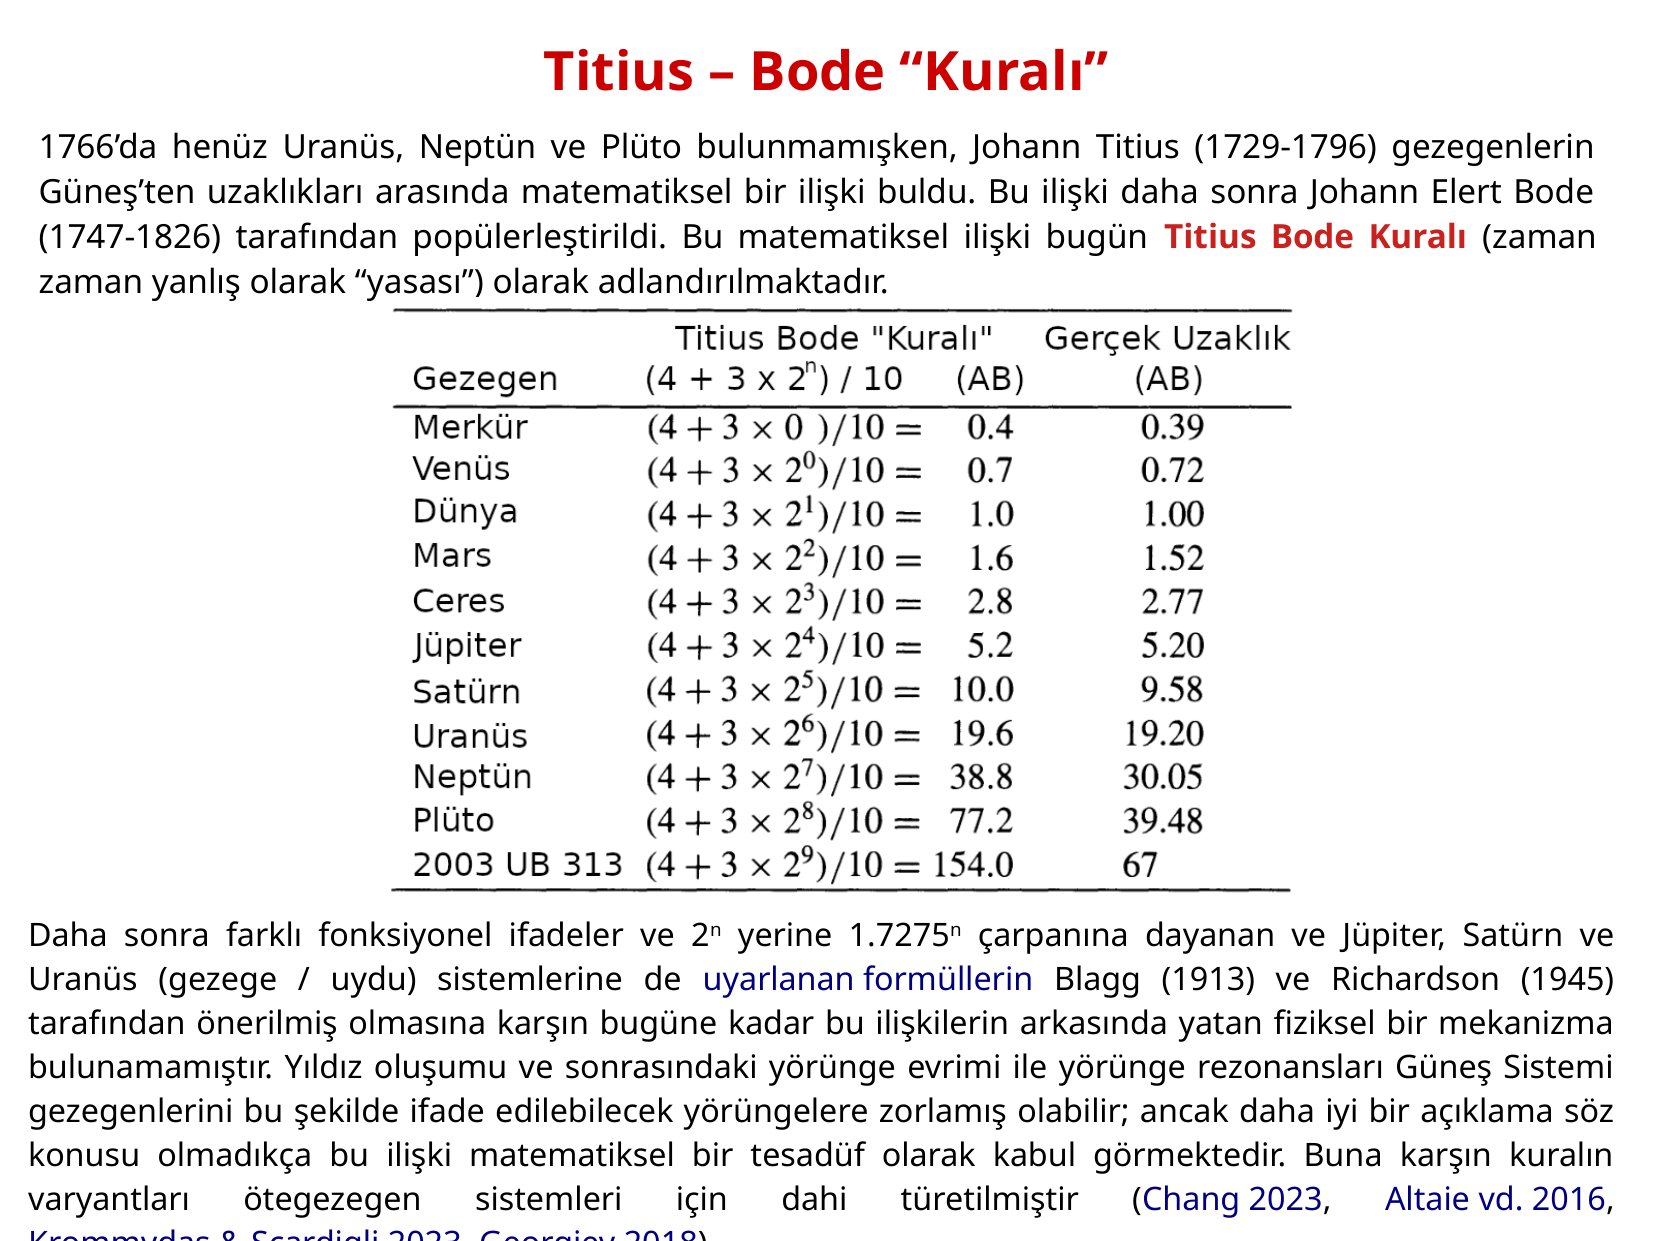

# Titius – Bode “Kuralı”
1766’da henüz Uranüs, Neptün ve Plüto bulunmamışken, Johann Titius (1729-1796) gezegenlerin Güneş’ten uzaklıkları arasında matematiksel bir ilişki buldu. Bu ilişki daha sonra Johann Elert Bode (1747-1826) tarafından popülerleştirildi. Bu matematiksel ilişki bugün Titius Bode Kuralı (zaman zaman yanlış olarak “yasası”) olarak adlandırılmaktadır.
Daha sonra farklı fonksiyonel ifadeler ve 2n yerine 1.7275n çarpanına dayanan ve Jüpiter, Satürn ve Uranüs (gezege / uydu) sistemlerine de uyarlanan formüllerin Blagg (1913) ve Richardson (1945) tarafından önerilmiş olmasına karşın bugüne kadar bu ilişkilerin arkasında yatan fiziksel bir mekanizma bulunamamıştır. Yıldız oluşumu ve sonrasındaki yörünge evrimi ile yörünge rezonansları Güneş Sistemi gezegenlerini bu şekilde ifade edilebilecek yörüngelere zorlamış olabilir; ancak daha iyi bir açıklama söz konusu olmadıkça bu ilişki matematiksel bir tesadüf olarak kabul görmektedir. Buna karşın kuralın varyantları ötegezegen sistemleri için dahi türetilmiştir (Chang 2023, Altaie vd. 2016, Krommydas & Scardigli 2023, Georgiev 2018).